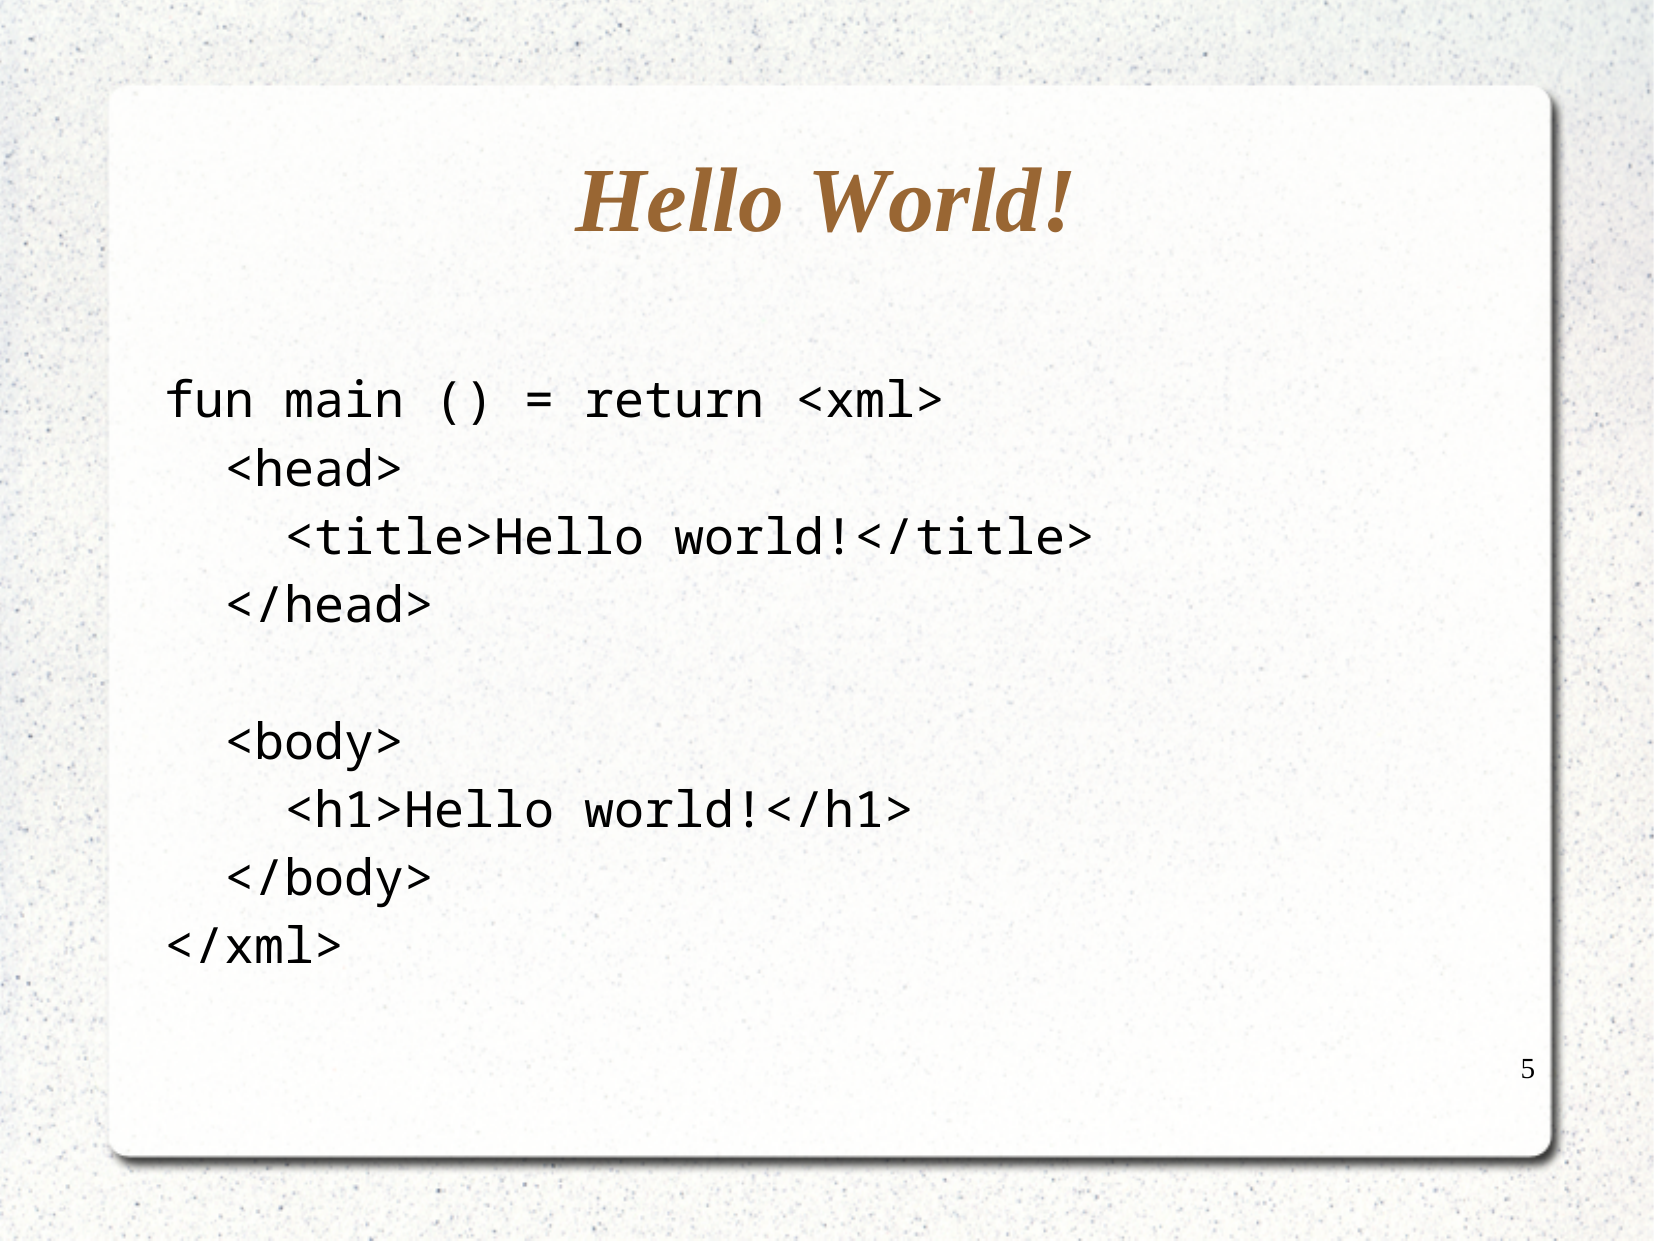

# Hello World!
fun main () = return <xml>
 <head>
 <title>Hello world!</title>
 </head>
 <body>
 <h1>Hello world!</h1>
 </body>
</xml>
5